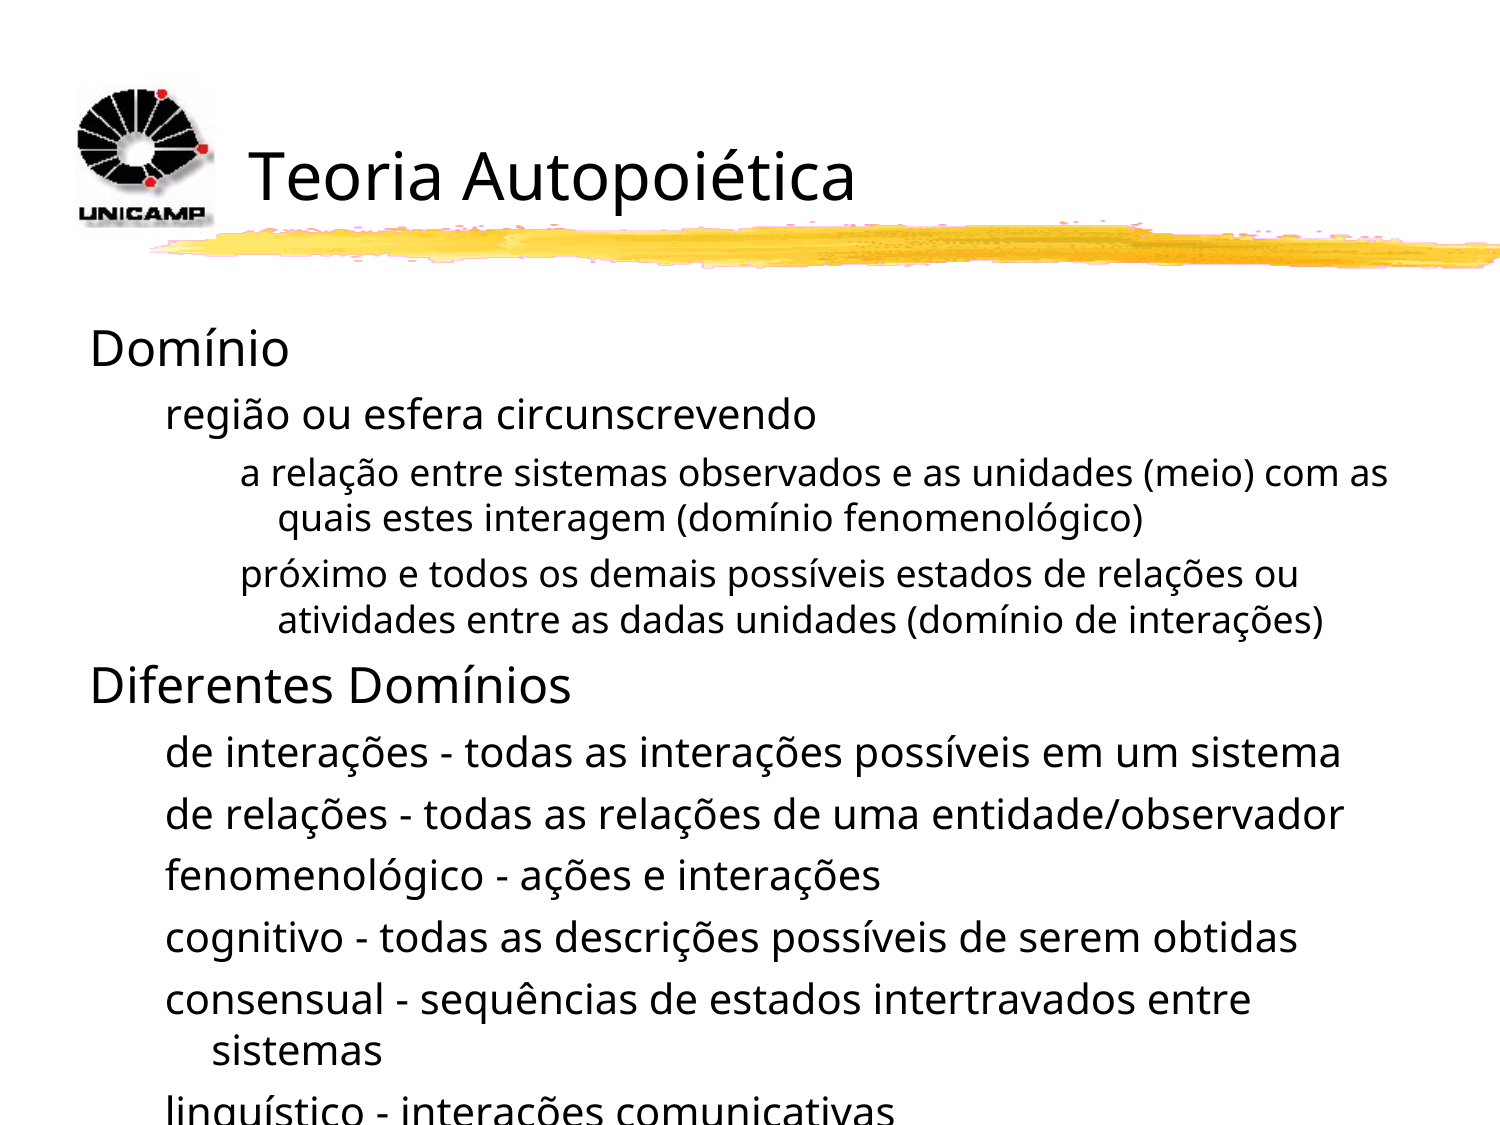

# Teoria Autopoiética
Domínio
região ou esfera circunscrevendo
a relação entre sistemas observados e as unidades (meio) com as quais estes interagem (domínio fenomenológico)
próximo e todos os demais possíveis estados de relações ou atividades entre as dadas unidades (domínio de interações)
Diferentes Domínios
de interações - todas as interações possíveis em um sistema
de relações - todas as relações de uma entidade/observador
fenomenológico - ações e interações
cognitivo - todas as descrições possíveis de serem obtidas
consensual - sequências de estados intertravados entre sistemas
linguístico - interações comunicativas